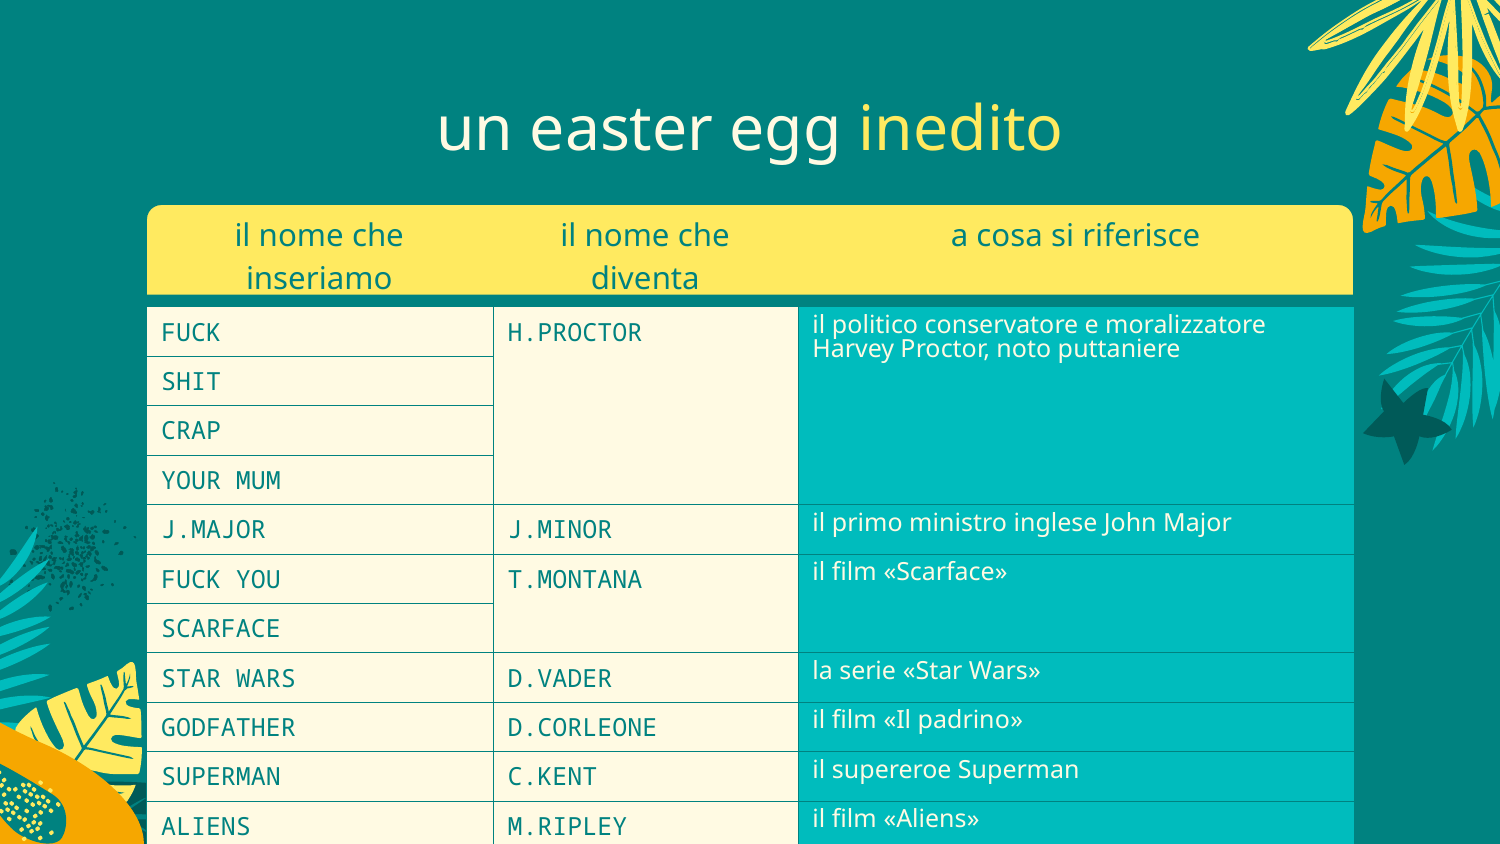

# un easter egg inedito
| il nome che inseriamo | il nome che diventa | a cosa si riferisce |
| --- | --- | --- |
| FUCK | H.PROCTOR | il politico conservatore e moralizzatore Harvey Proctor, noto puttaniere |
| SHIT | | |
| CRAP | | |
| YOUR MUM | | |
| J.MAJOR | J.MINOR | il primo ministro inglese John Major |
| FUCK YOU | T.MONTANA | il film «Scarface» |
| SCARFACE | | |
| STAR WARS | D.VADER | la serie «Star Wars» |
| GODFATHER | D.CORLEONE | il film «Il padrino» |
| SUPERMAN | C.KENT | il supereroe Superman |
| ALIENS | M.RIPLEY | il film «Aliens» |